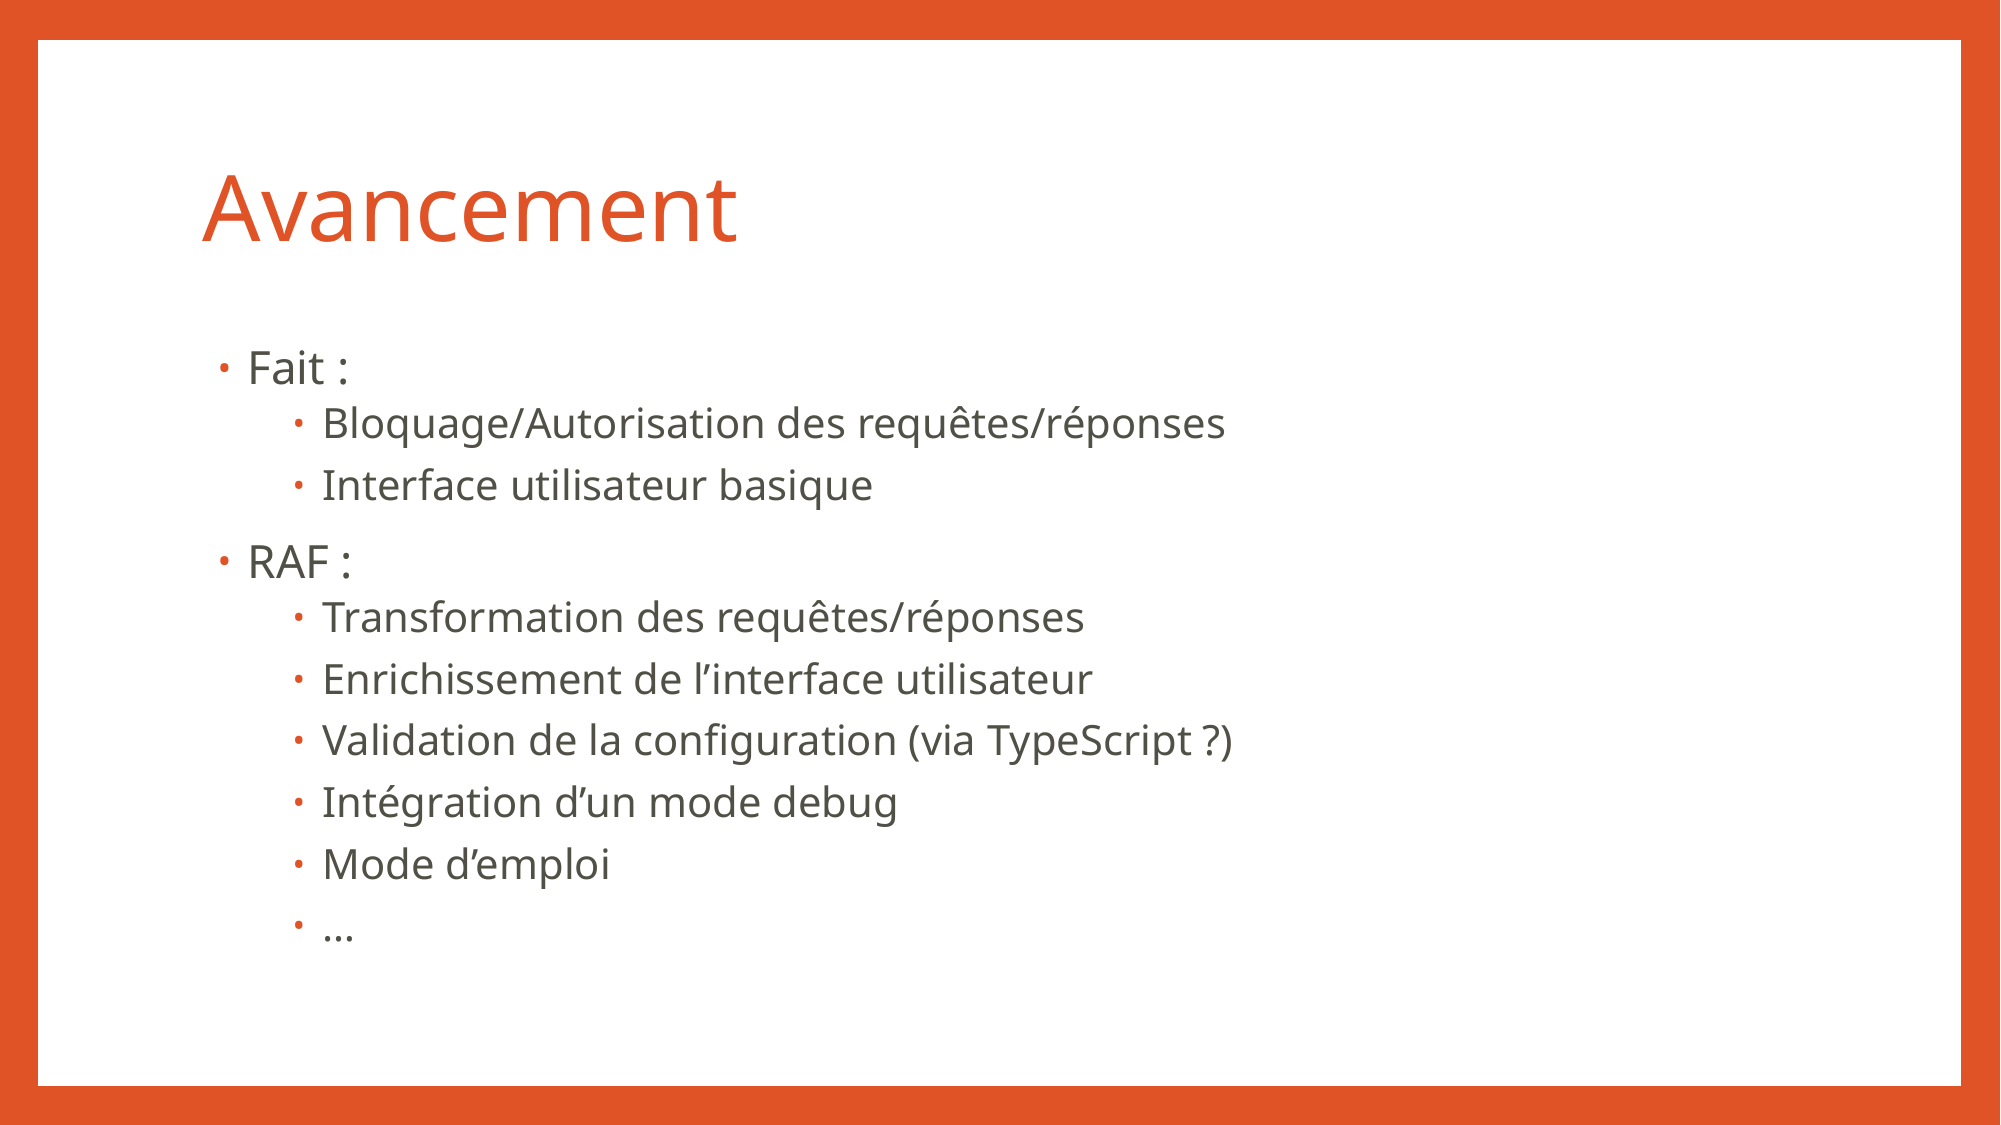

# Avancement
Fait :
Bloquage/Autorisation des requêtes/réponses
Interface utilisateur basique
RAF :
Transformation des requêtes/réponses
Enrichissement de l’interface utilisateur
Validation de la configuration (via TypeScript ?)
Intégration d’un mode debug
Mode d’emploi
…